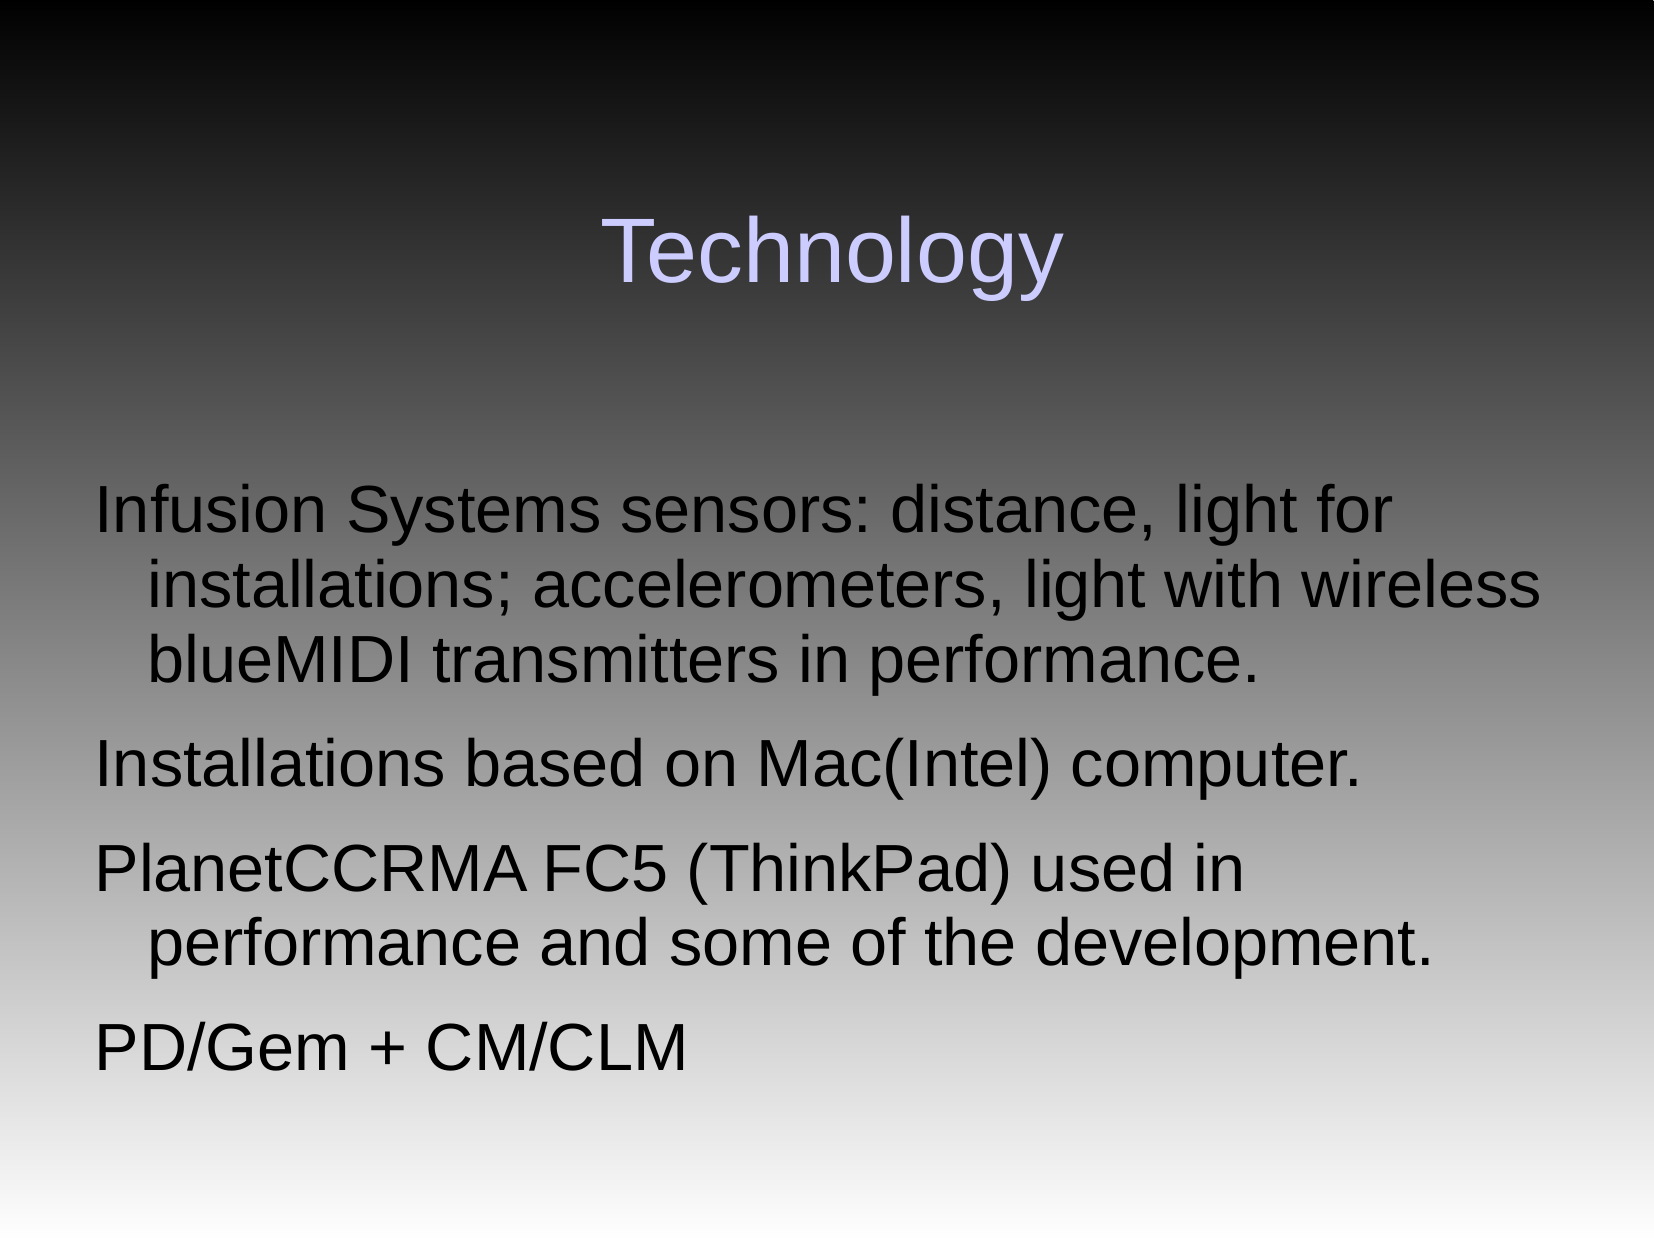

# Technology
Infusion Systems sensors: distance, light for installations; accelerometers, light with wireless blueMIDI transmitters in performance.
Installations based on Mac(Intel) computer.
PlanetCCRMA FC5 (ThinkPad) used in performance and some of the development.
PD/Gem + CM/CLM